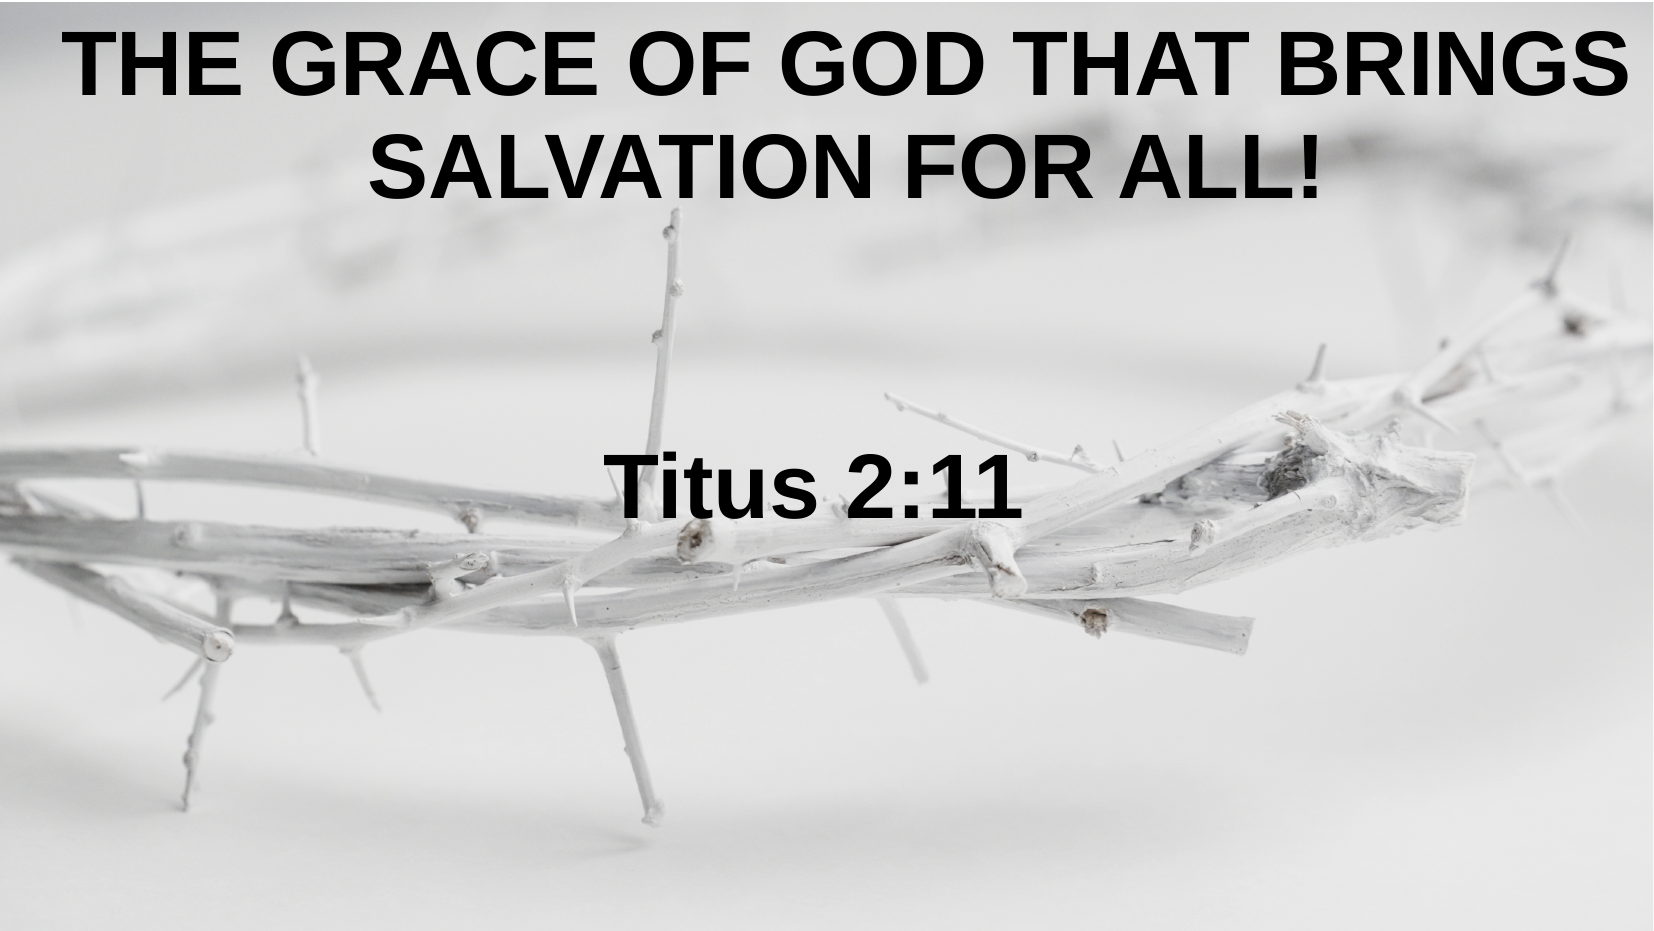

# THE GRACE OF GOD THAT BRINGS SALVATION FOR ALL!
Titus 2:11